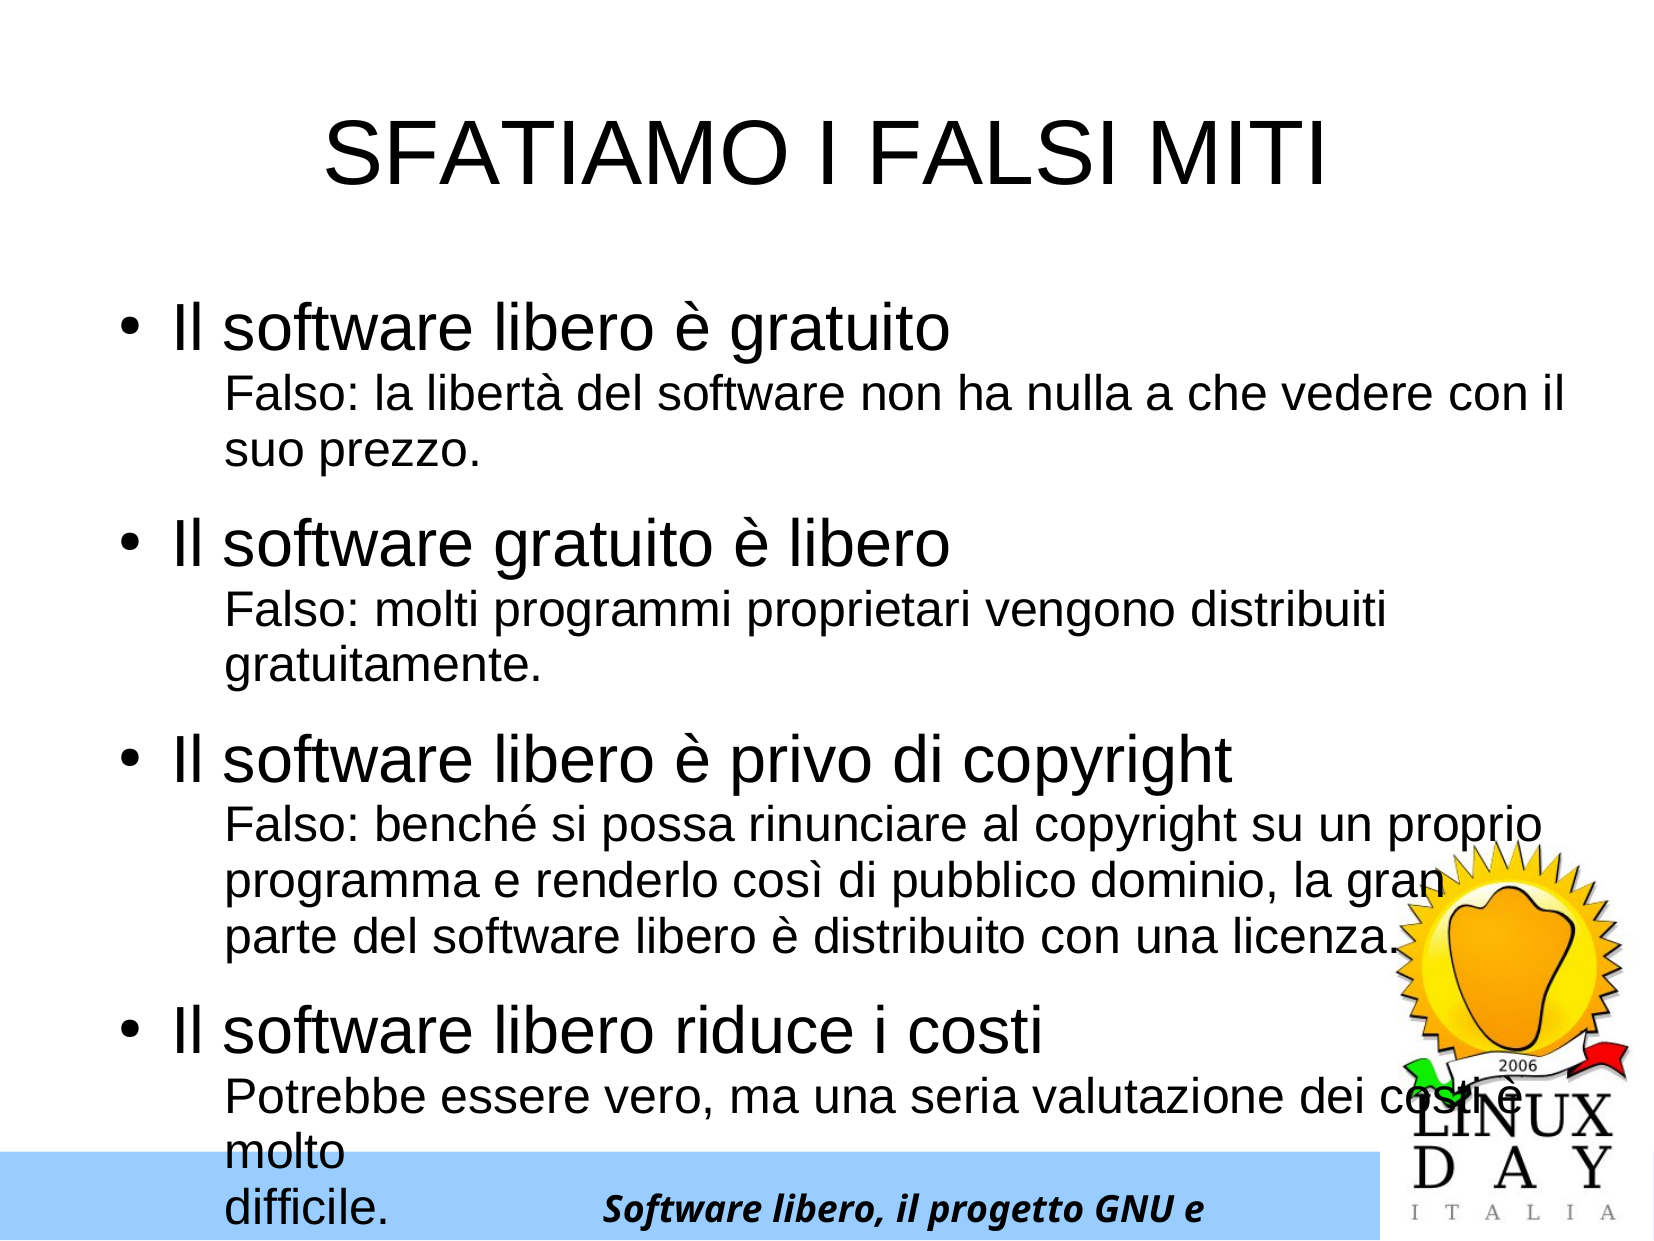

# SFATIAMO I FALSI MITI
Il software libero è gratuito
Falso: la libertà del software non ha nulla a che vedere con il suo prezzo.
Il software gratuito è libero
Falso: molti programmi proprietari vengono distribuiti gratuitamente.
Il software libero è privo di copyright
Falso: benché si possa rinunciare al copyright su un proprio programma e renderlo così di pubblico dominio, la gran parte del software libero è distribuito con una licenza.
Il software libero riduce i costi
Potrebbe essere vero, ma una seria valutazione dei costi è molto
difficile.
Software libero, il progetto GNU e Linux